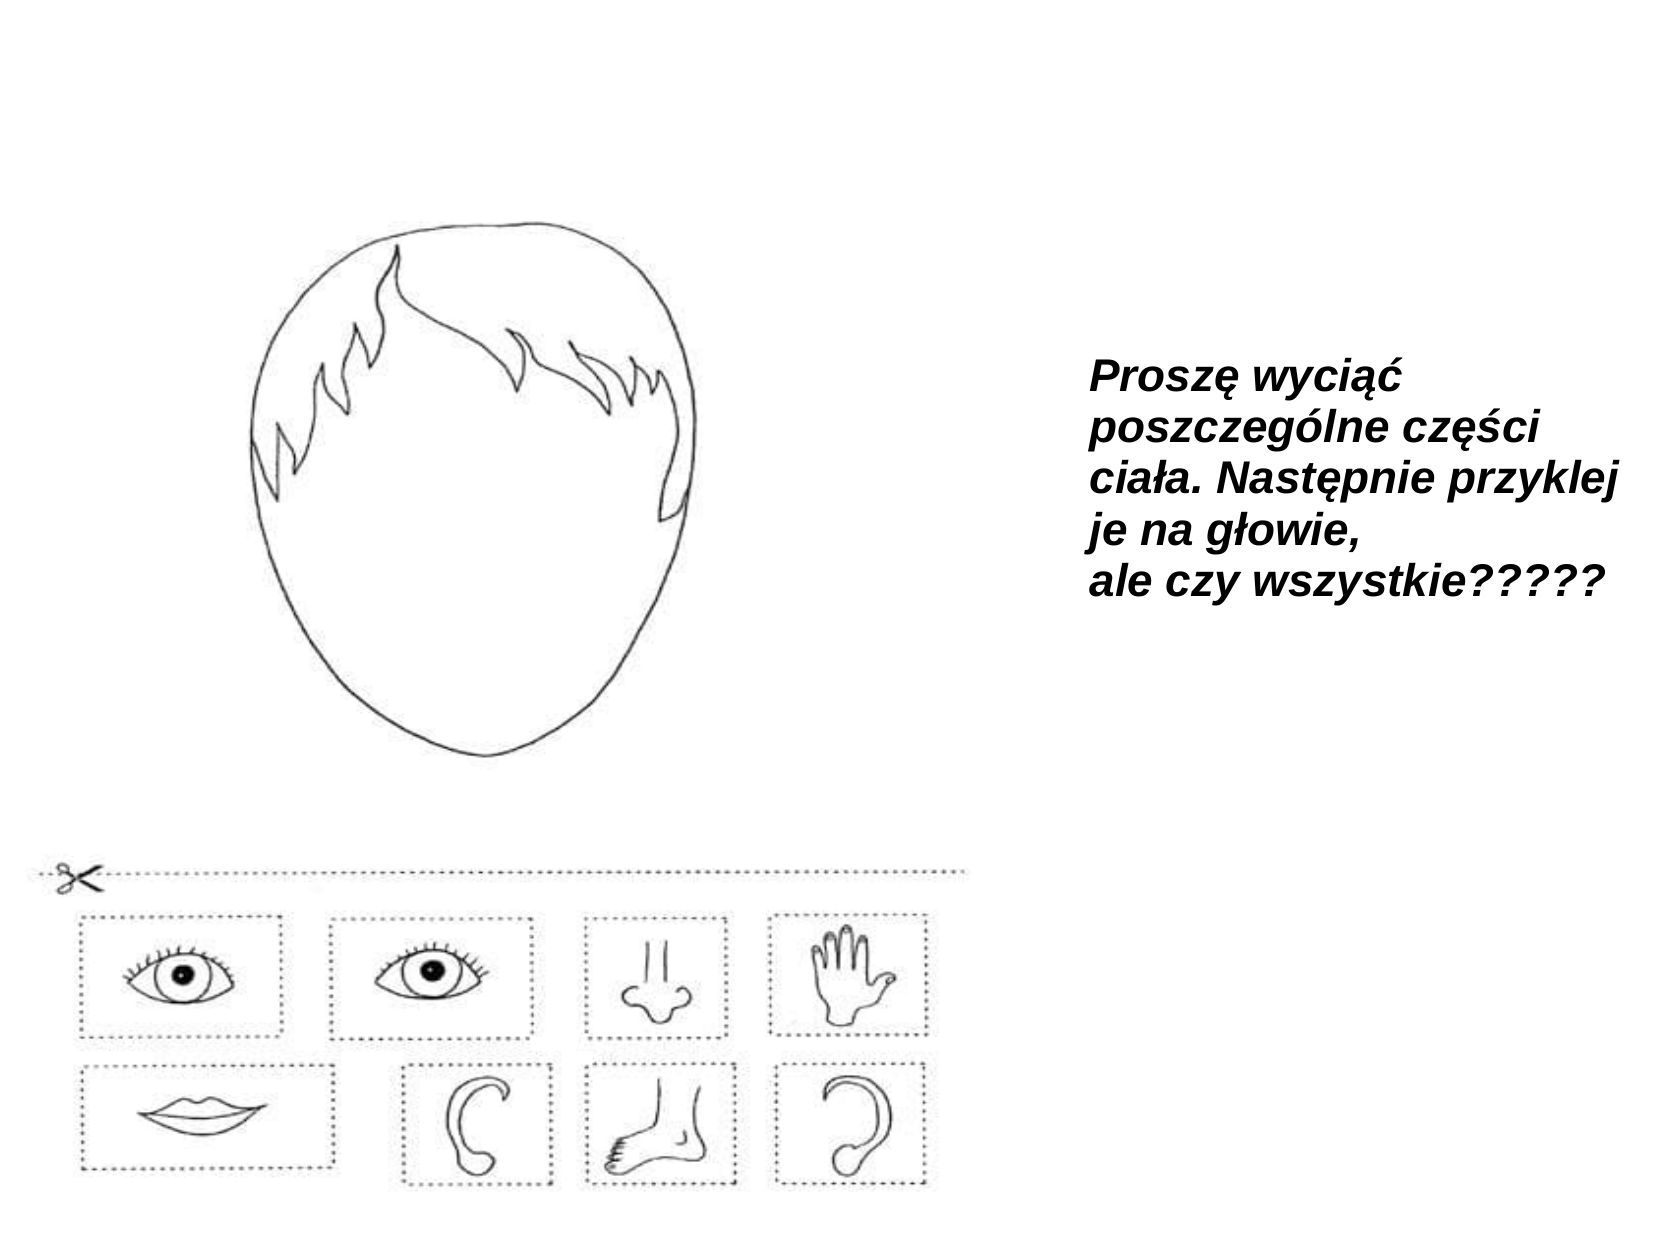

Proszę wyciąć poszczególne części ciała. Następnie przyklej je na głowie,
ale czy wszystkie?????